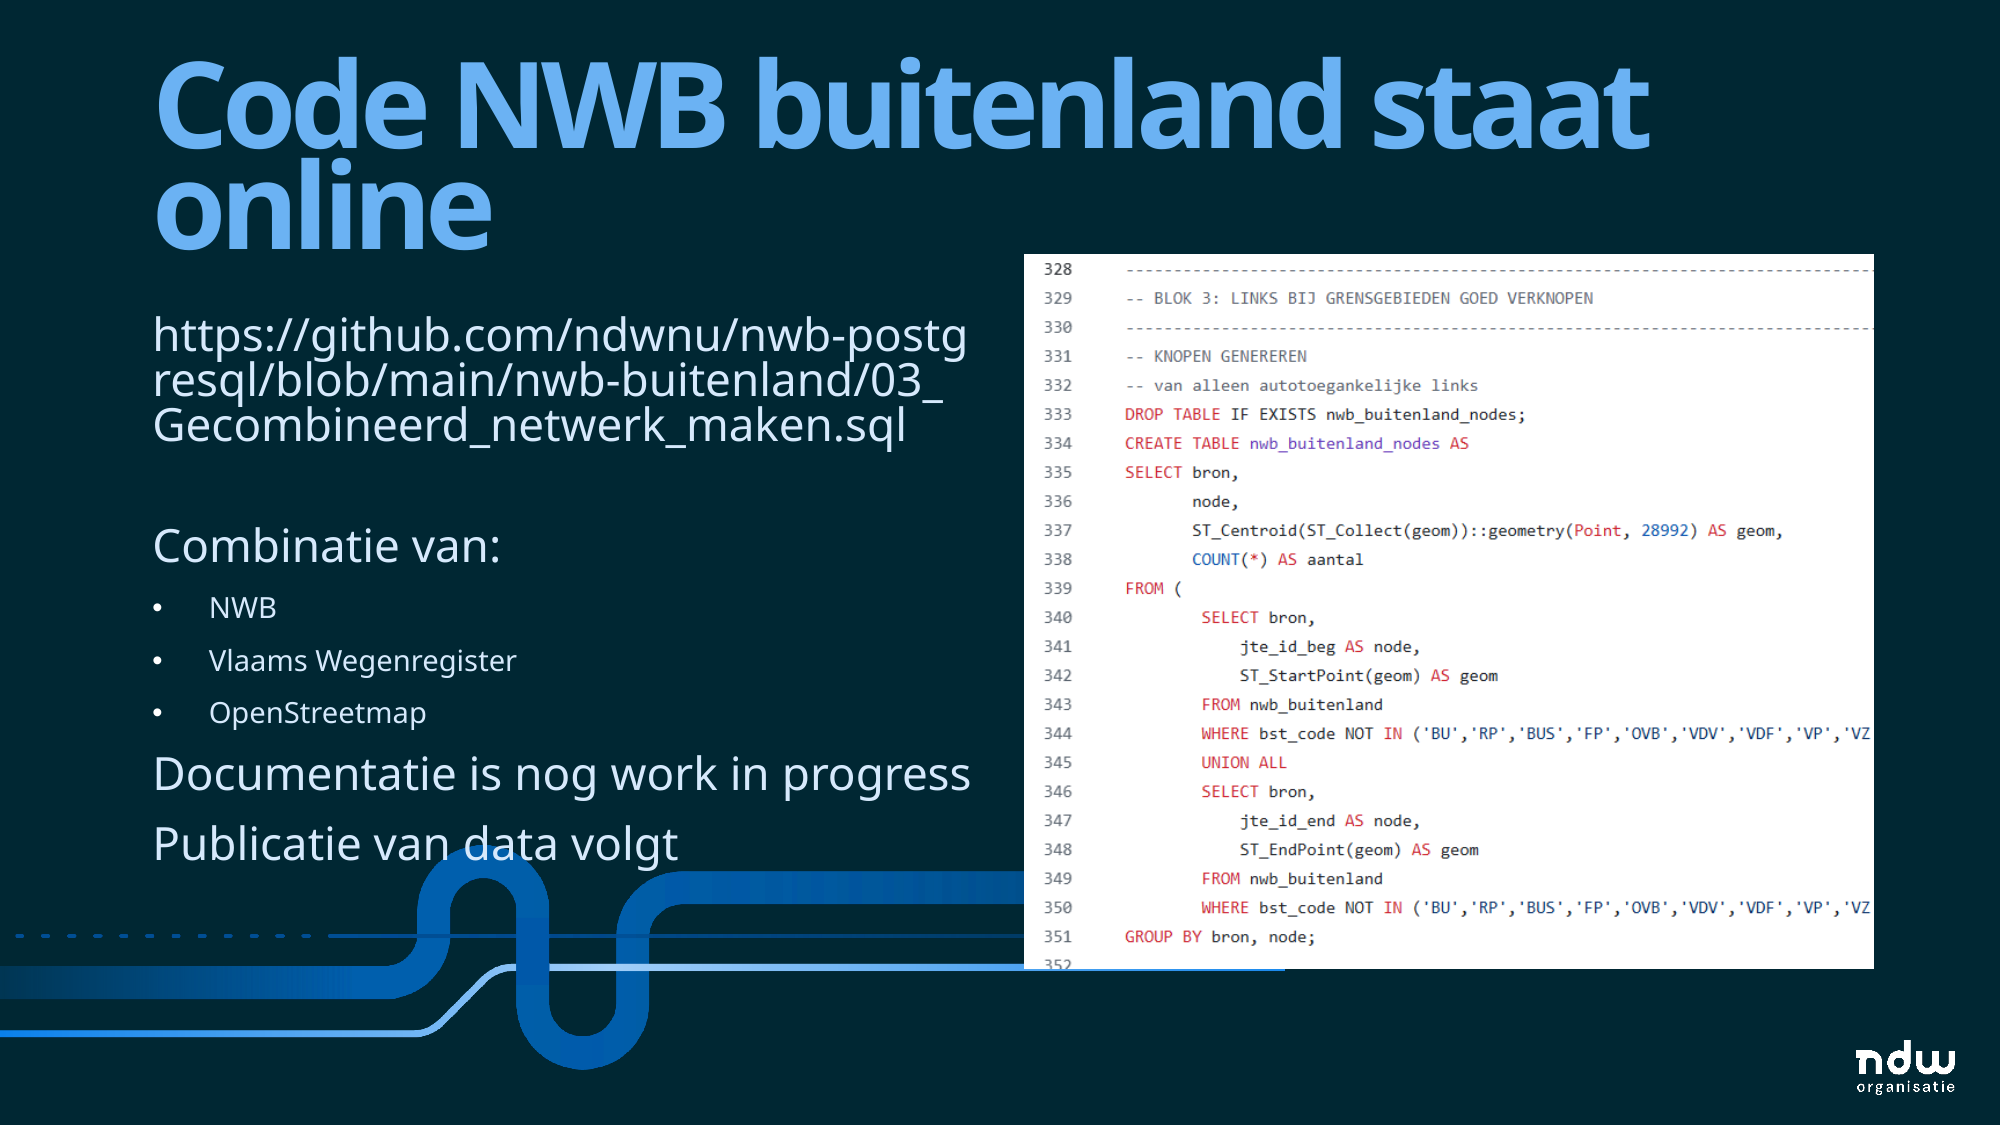

# Code NWB buitenland staat online
https://github.com/ndwnu/nwb-postgresql/blob/main/nwb-buitenland/03_Gecombineerd_netwerk_maken.sql
Combinatie van:
NWB
Vlaams Wegenregister
OpenStreetmap
Documentatie is nog work in progress
Publicatie van data volgt